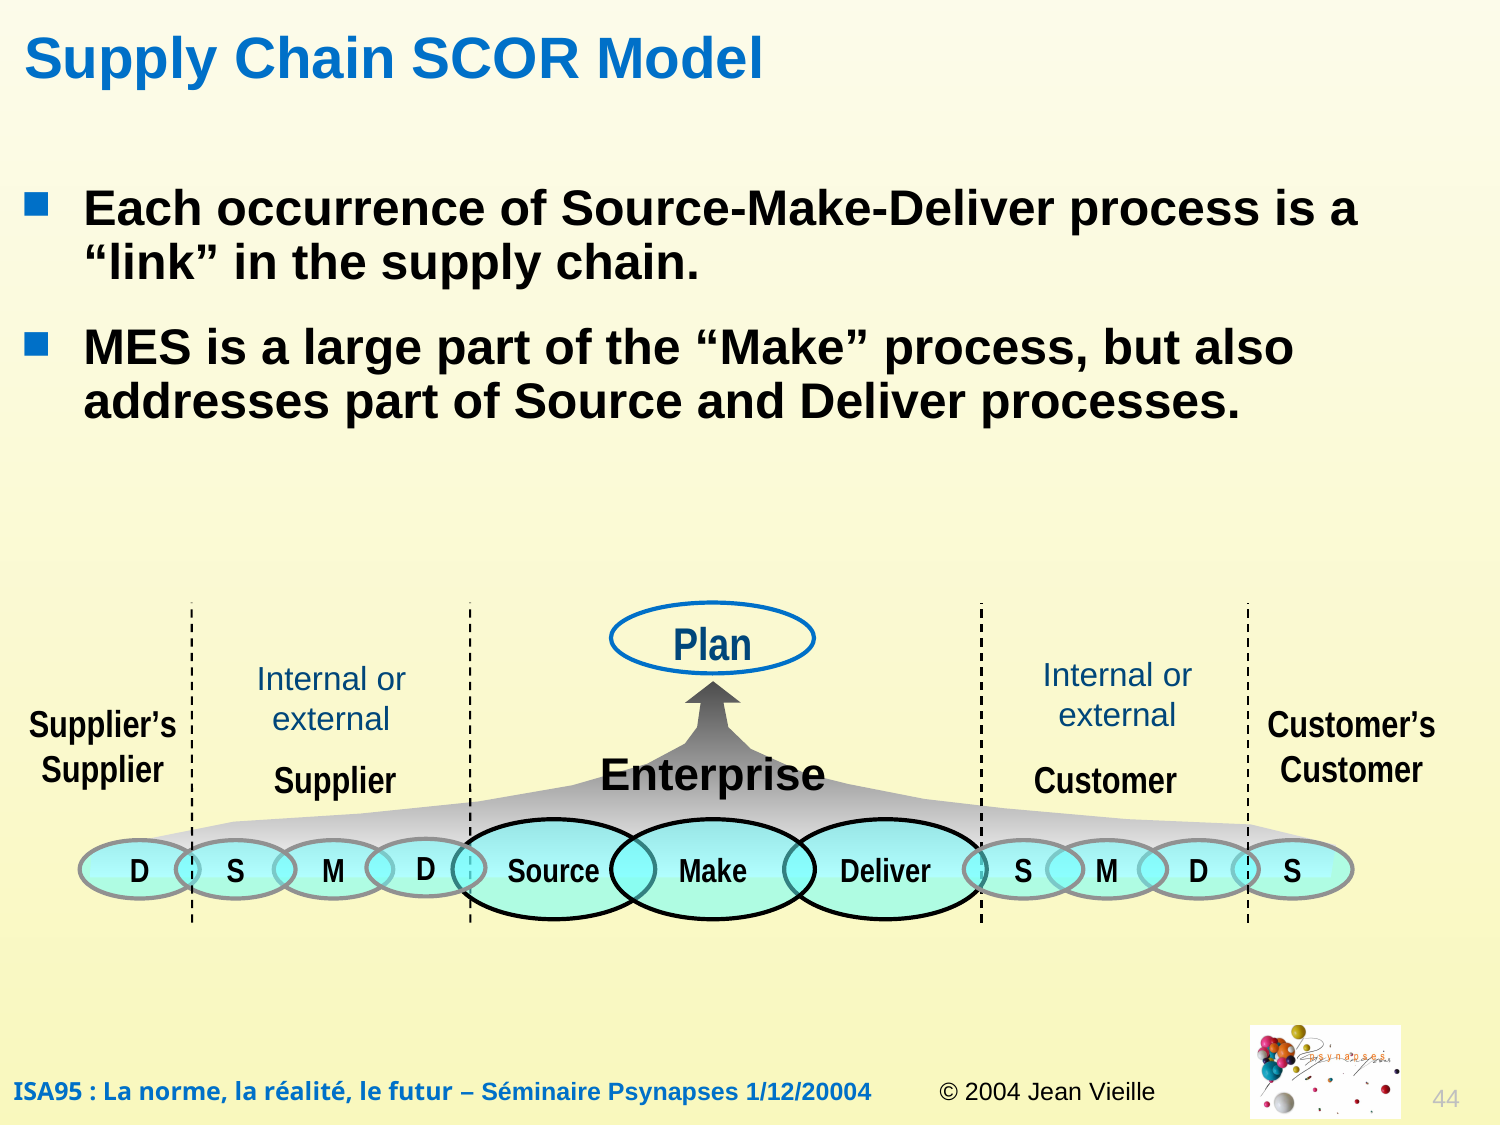

# Supply Chain SCOR Model
Each occurrence of Source-Make-Deliver process is a “link” in the supply chain.
MES is a large part of the “Make” process, but also addresses part of Source and Deliver processes.
Plan
Internal or external
Internal or external
Supplier’s Supplier
Customer’s Customer
Enterprise
Customer
Supplier
Source
Make
Deliver
D
D
S
M
S
M
D
S